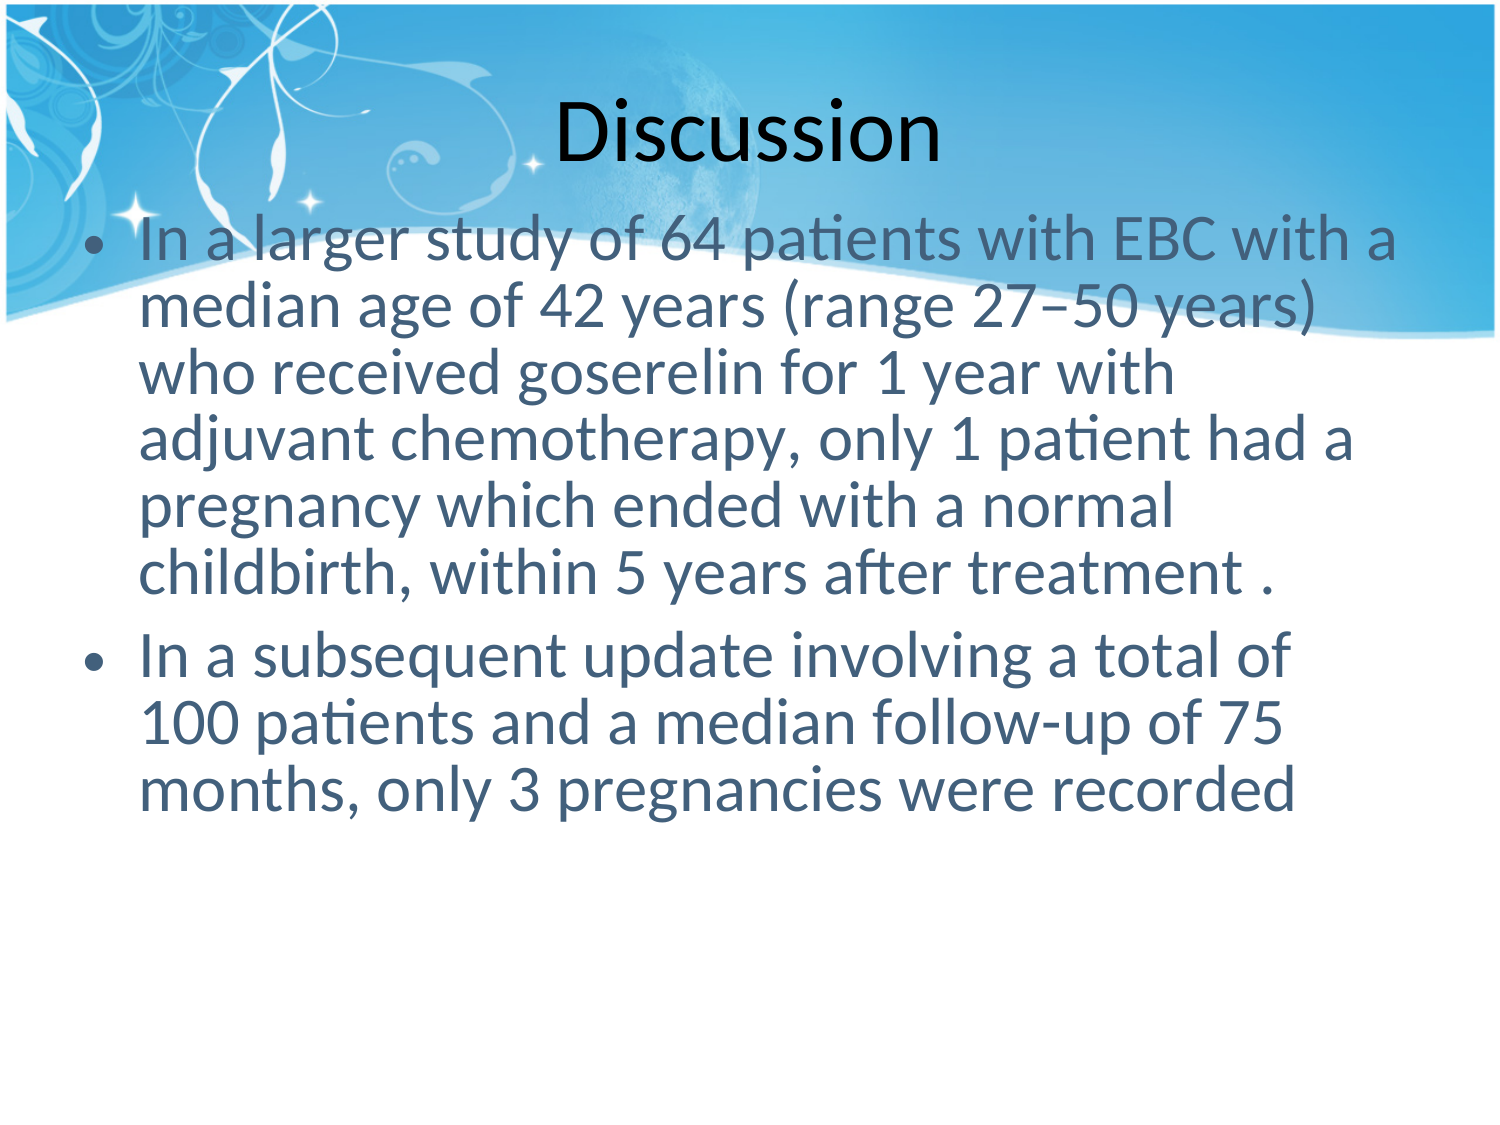

# Discussion
In a larger study of 64 patients with EBC with a median age of 42 years (range 27–50 years) who received goserelin for 1 year with adjuvant chemotherapy, only 1 patient had a pregnancy which ended with a normal childbirth, within 5 years after treatment .
In a subsequent update involving a total of 100 patients and a median follow-up of 75 months, only 3 pregnancies were recorded